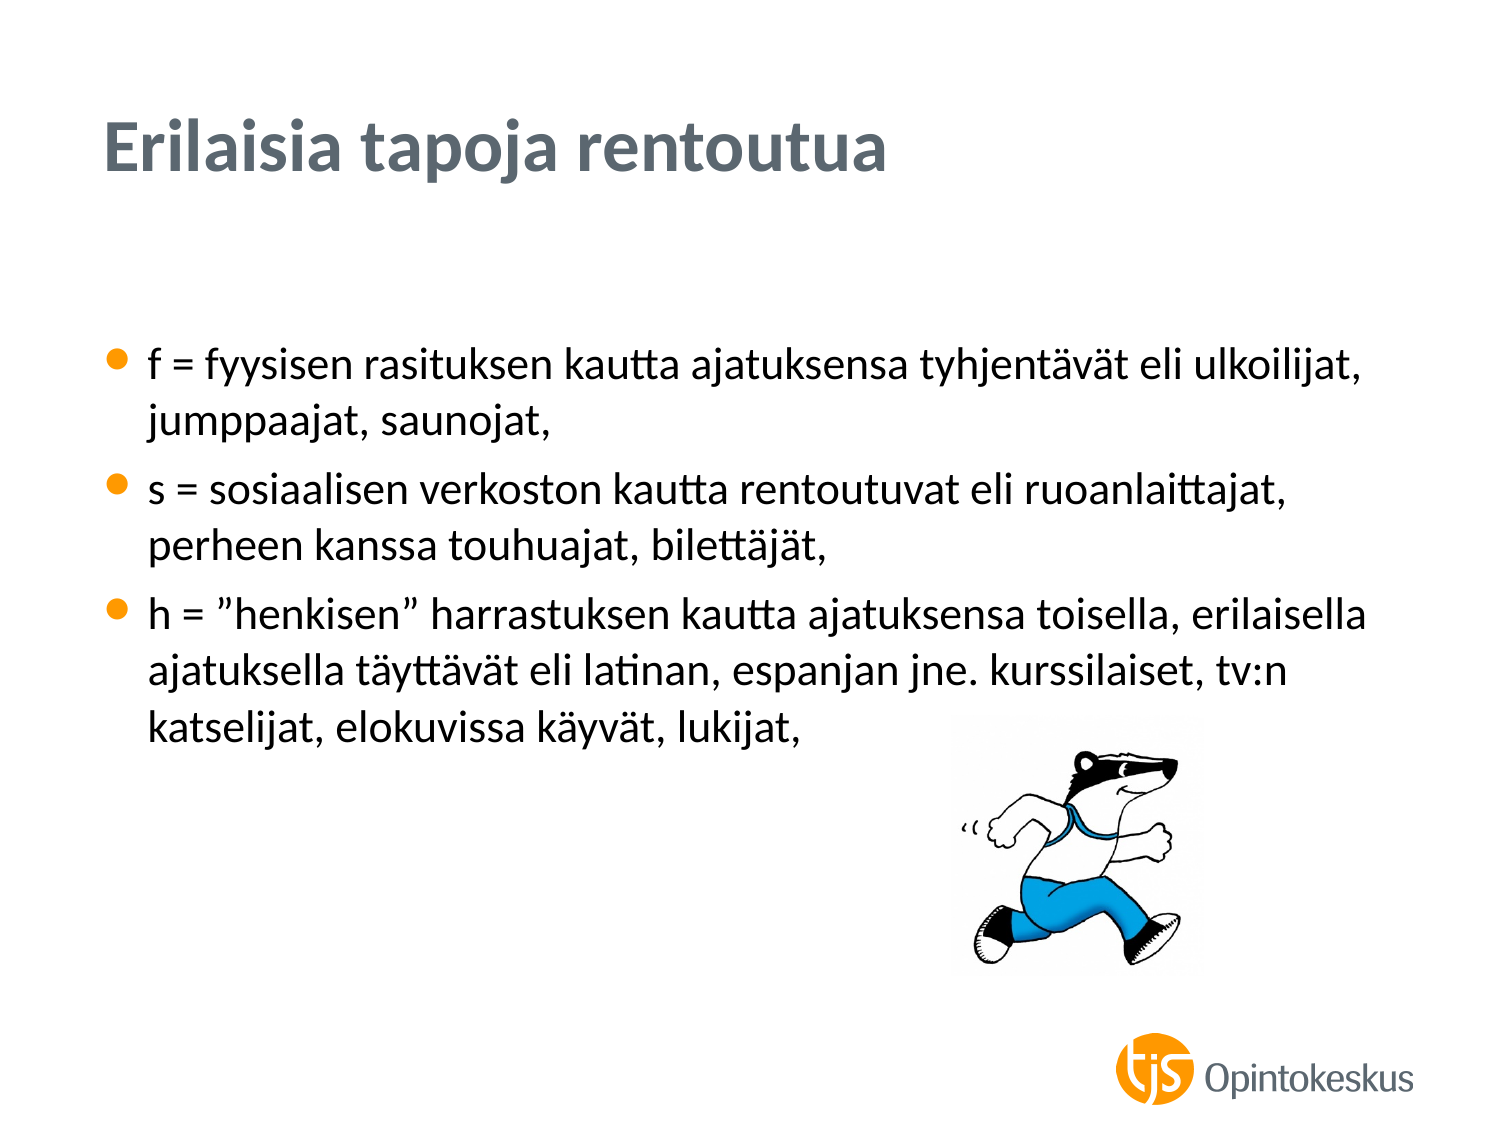

Erilaisia tapoja rentoutua
# f = fyysisen rasituksen kautta ajatuksensa tyhjentävät eli ulkoilijat, jumppaajat, saunojat,
s = sosiaalisen verkoston kautta rentoutuvat eli ruoanlaittajat, perheen kanssa touhuajat, bilettäjät,
h = ”henkisen” harrastuksen kautta ajatuksensa toisella, erilaisella ajatuksella täyttävät eli latinan, espanjan jne. kurssilaiset, tv:n katselijat, elokuvissa käyvät, lukijat,